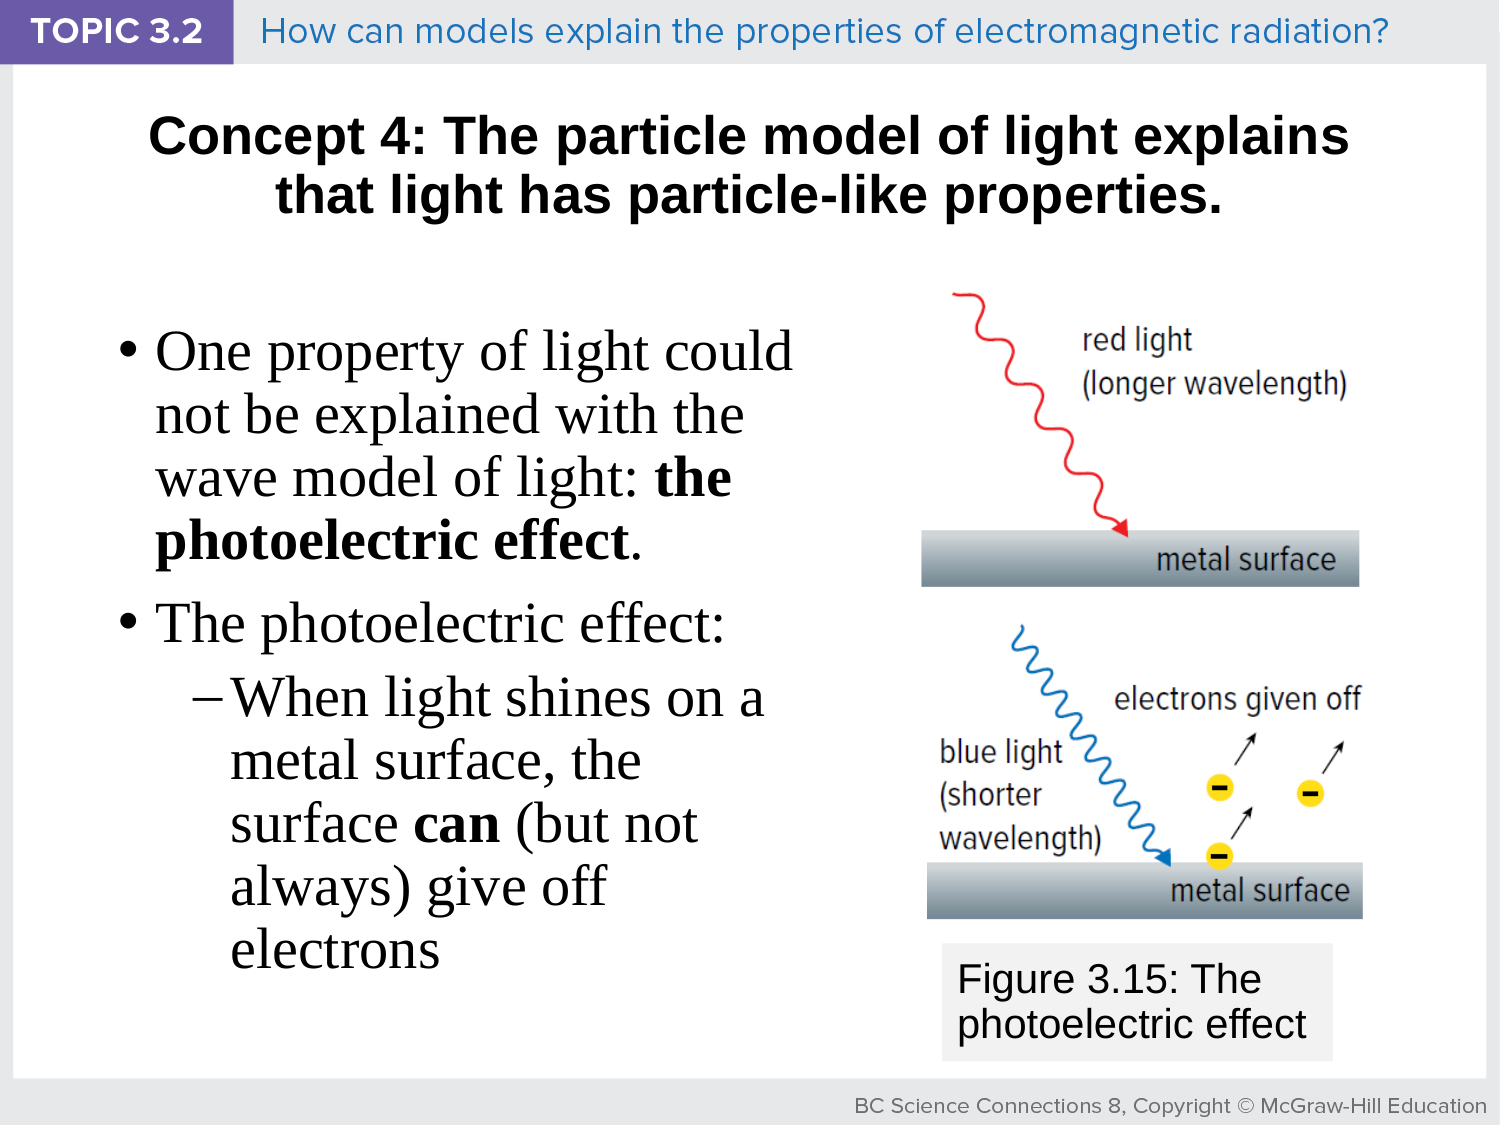

# Concept 4: The particle model of light explains that light has particle-like properties.
One property of light could not be explained with the wave model of light: the photoelectric effect.
The photoelectric effect:
When light shines on a metal surface, the surface can (but not always) give off electrons
Figure 3.15: The photoelectric effect